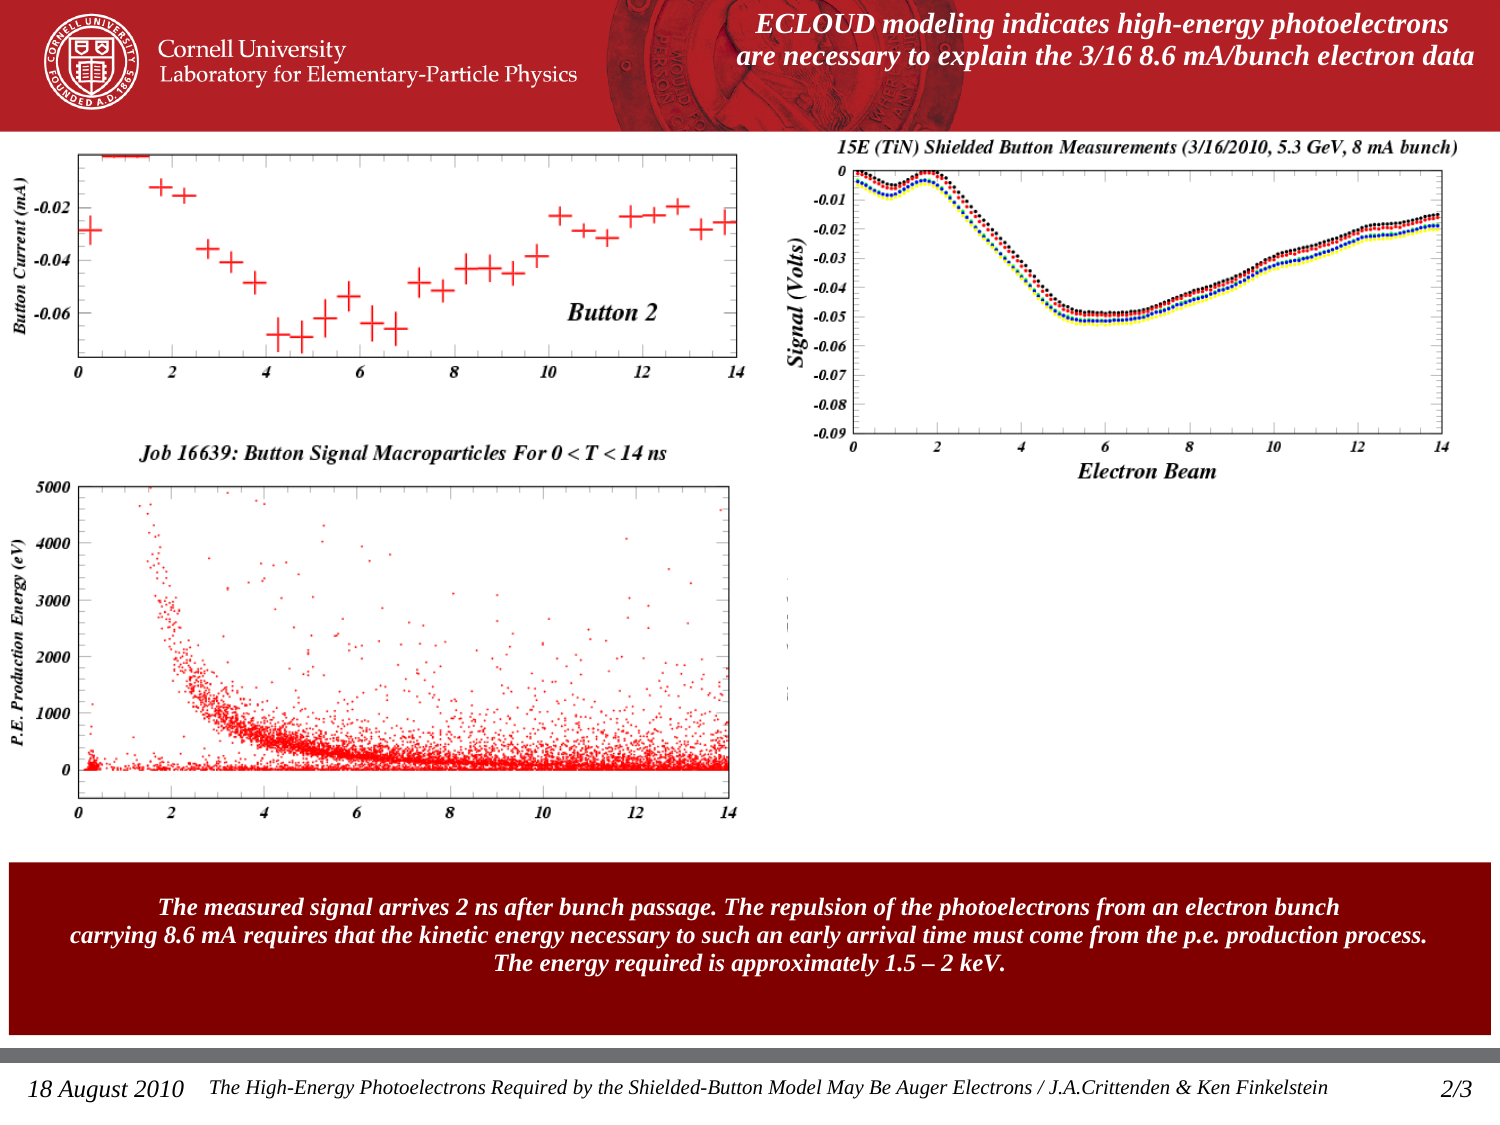

ECLOUD modeling indicates high-energy photoelectrons
are necessary to explain the 3/16 8.6 mA/bunch electron data
The measured signal arrives 2 ns after bunch passage. The repulsion of the photoelectrons from an electron bunch
carrying 8.6 mA requires that the kinetic energy necessary to such an early arrival time must come from the p.e. production process.
The energy required is approximately 1.5 – 2 keV.